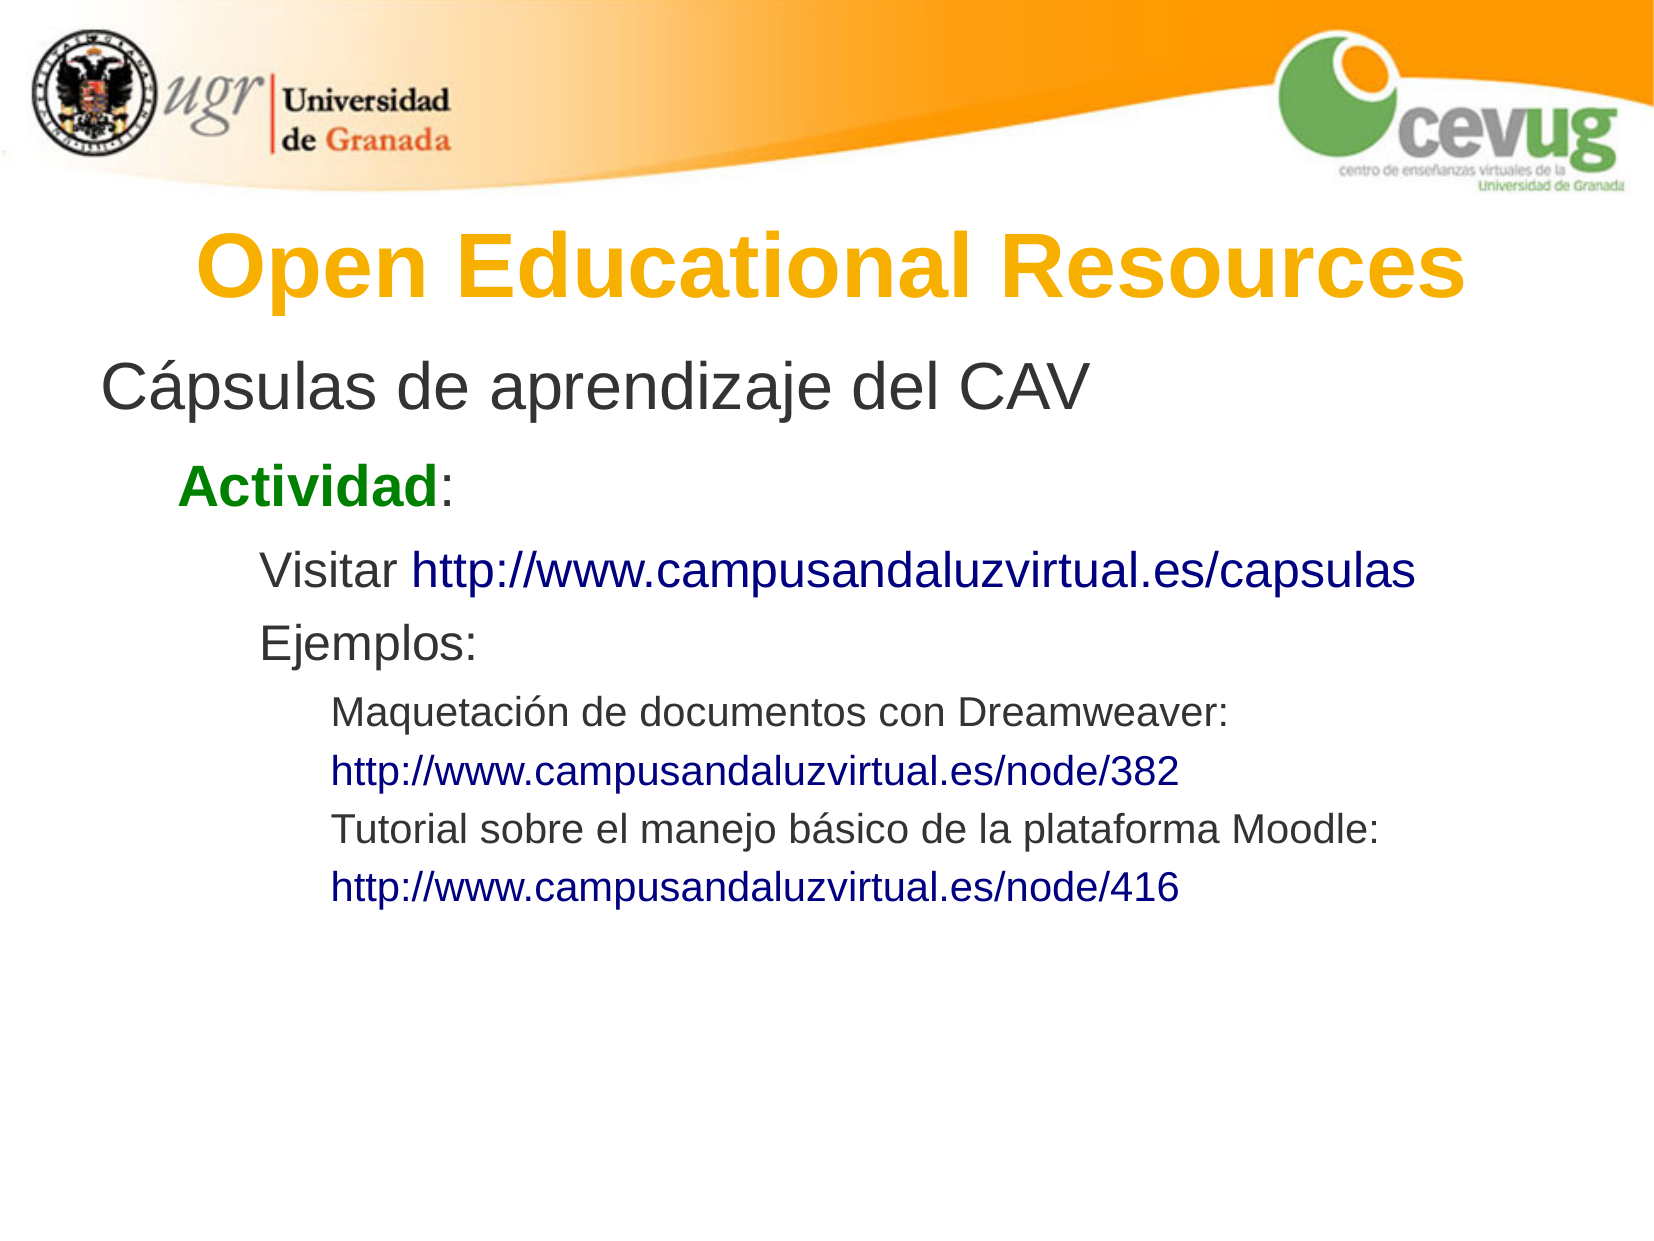

# Open Educational Resources
Cápsulas de aprendizaje del CAV
Actividad:
Visitar http://www.campusandaluzvirtual.es/capsulas
Ejemplos:
Maquetación de documentos con Dreamweaver:
http://www.campusandaluzvirtual.es/node/382
Tutorial sobre el manejo básico de la plataforma Moodle:
http://www.campusandaluzvirtual.es/node/416